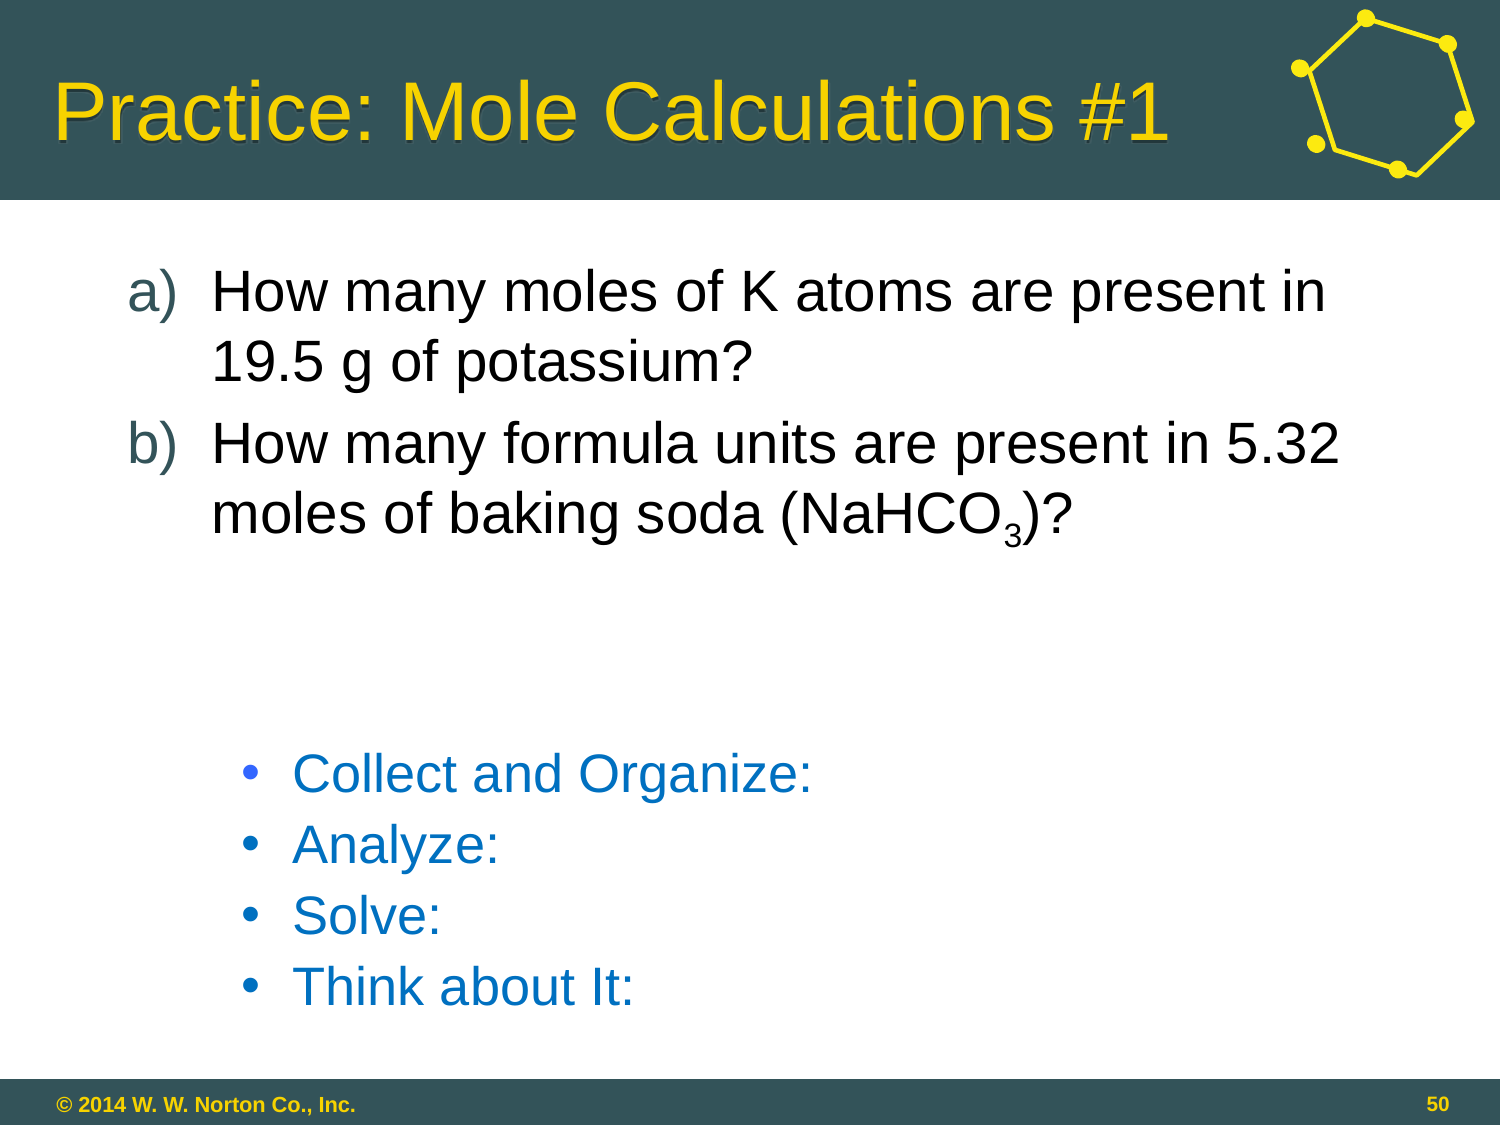

Practice: Mole Calculations #1
# How many moles of K atoms are present in 19.5 g of potassium?
How many formula units are present in 5.32 moles of baking soda (NaHCO3)?
 Collect and Organize:
 Analyze:
 Solve:
 Think about It: